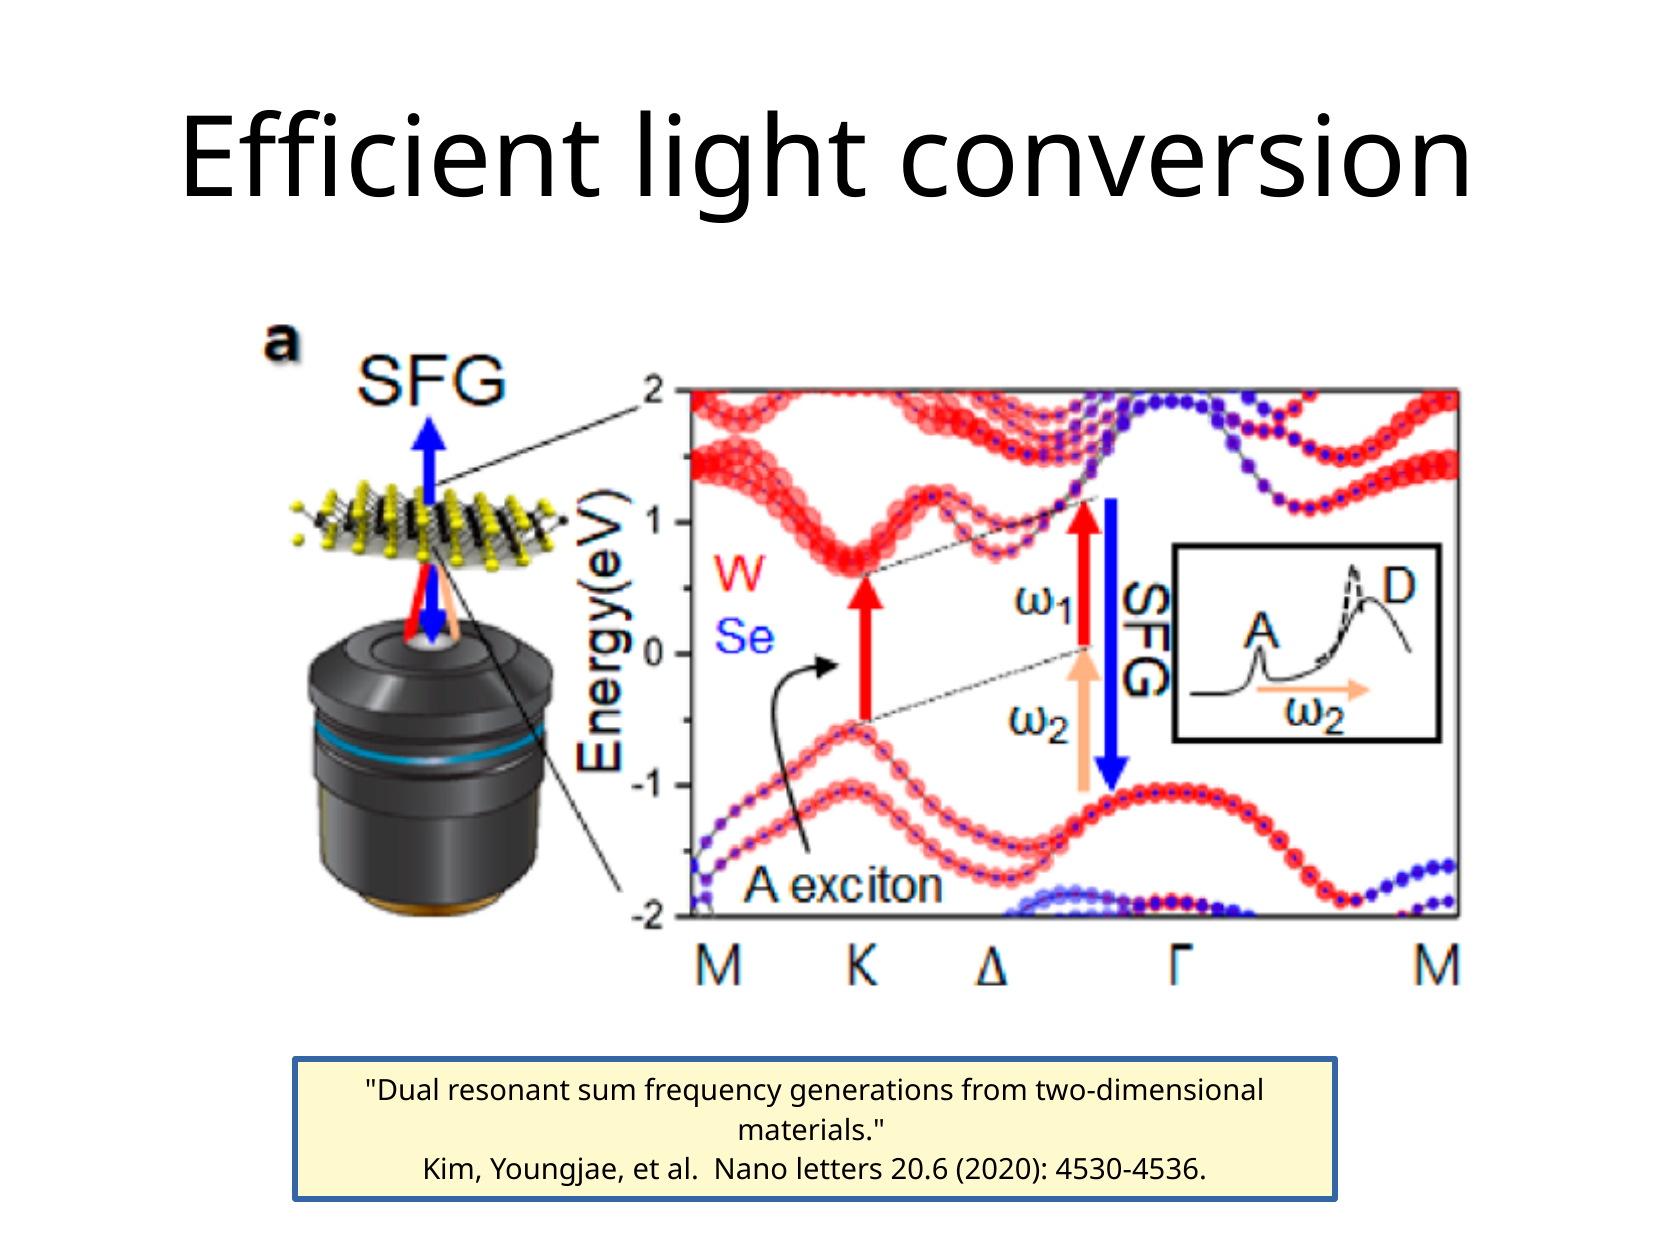

# Efficient light conversion
"Dual resonant sum frequency generations from two-dimensional materials."
Kim, Youngjae, et al. Nano letters 20.6 (2020): 4530-4536.